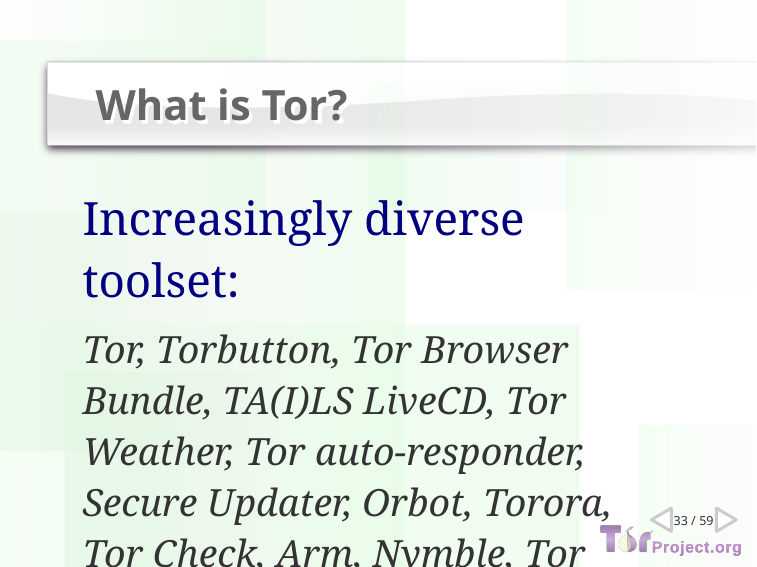

What is Tor?
Increasingly diverse toolset:
Tor, Torbutton, Tor Browser Bundle, TA(I)LS LiveCD, Tor Weather, Tor auto-responder, Secure Updater, Orbot, Torora, Tor Check, Arm, Nymble, Tor Control, Tor Wall, TorVM